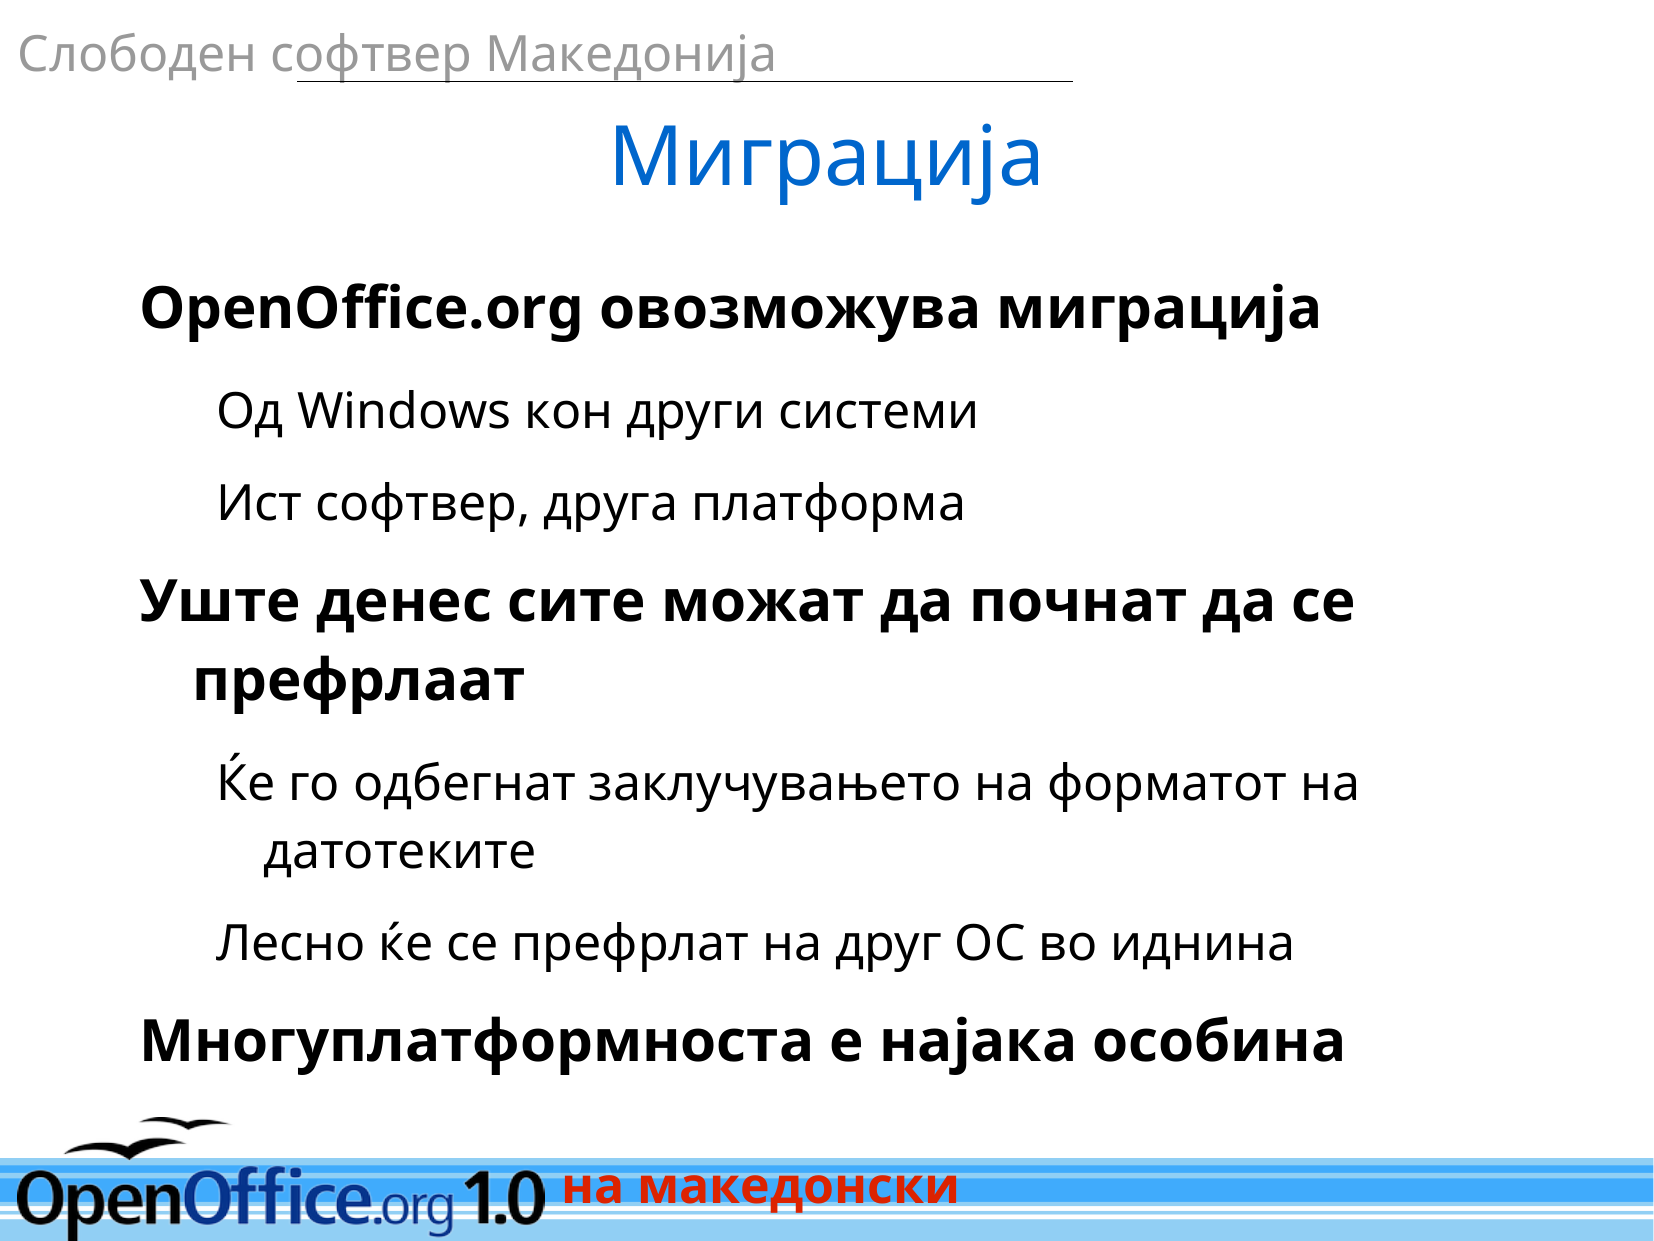

# Миграција
OpenOffice.org овозможува миграција
Од Windows кон други системи
Ист софтвер, друга платформа
Уште денес сите можат да почнат да се префрлаат
Ќе го одбегнат заклучувањето на форматот на датотеките
Лесно ќе се префрлат на друг ОС во иднина
Многуплатформноста е најака особина